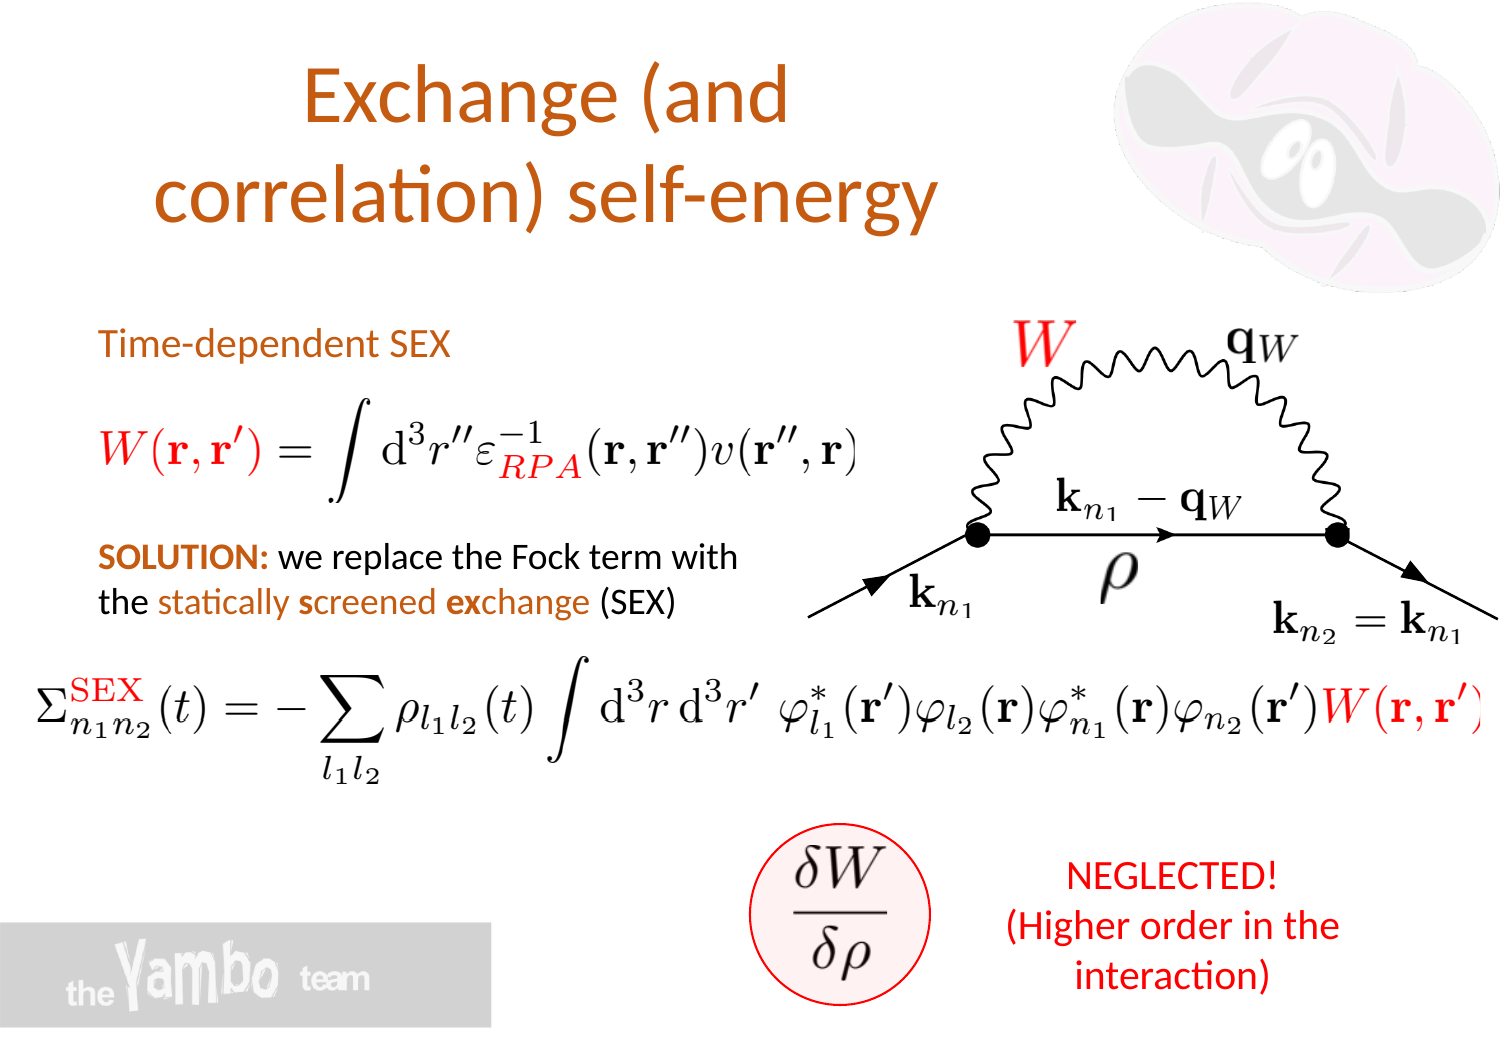

Exchange (and correlation) self-energy
Time-dependent SEX
SOLUTION: we replace the Fock term with the statically screened exchange (SEX)
NEGLECTED!
(Higher order in the interaction)